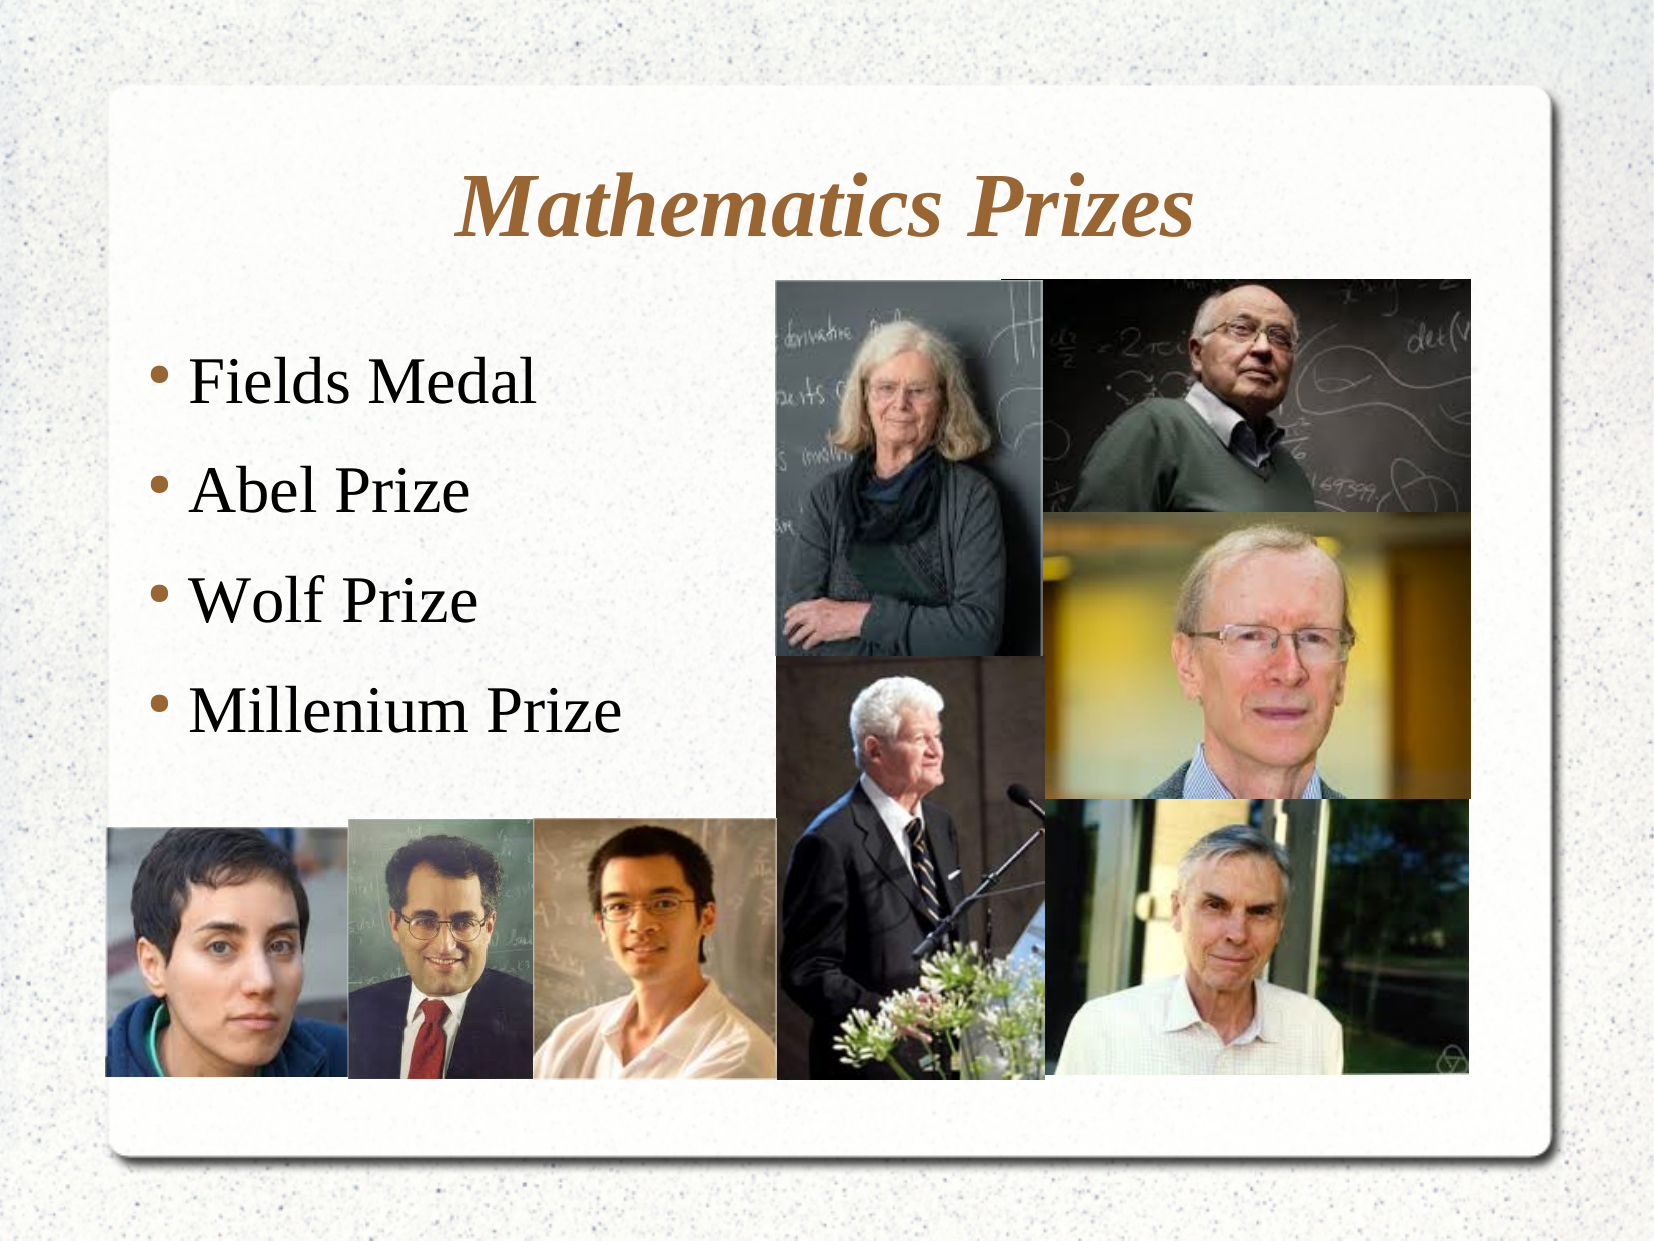

# Mathematics Prizes
 Fields Medal
 Abel Prize
 Wolf Prize
 Millenium Prize